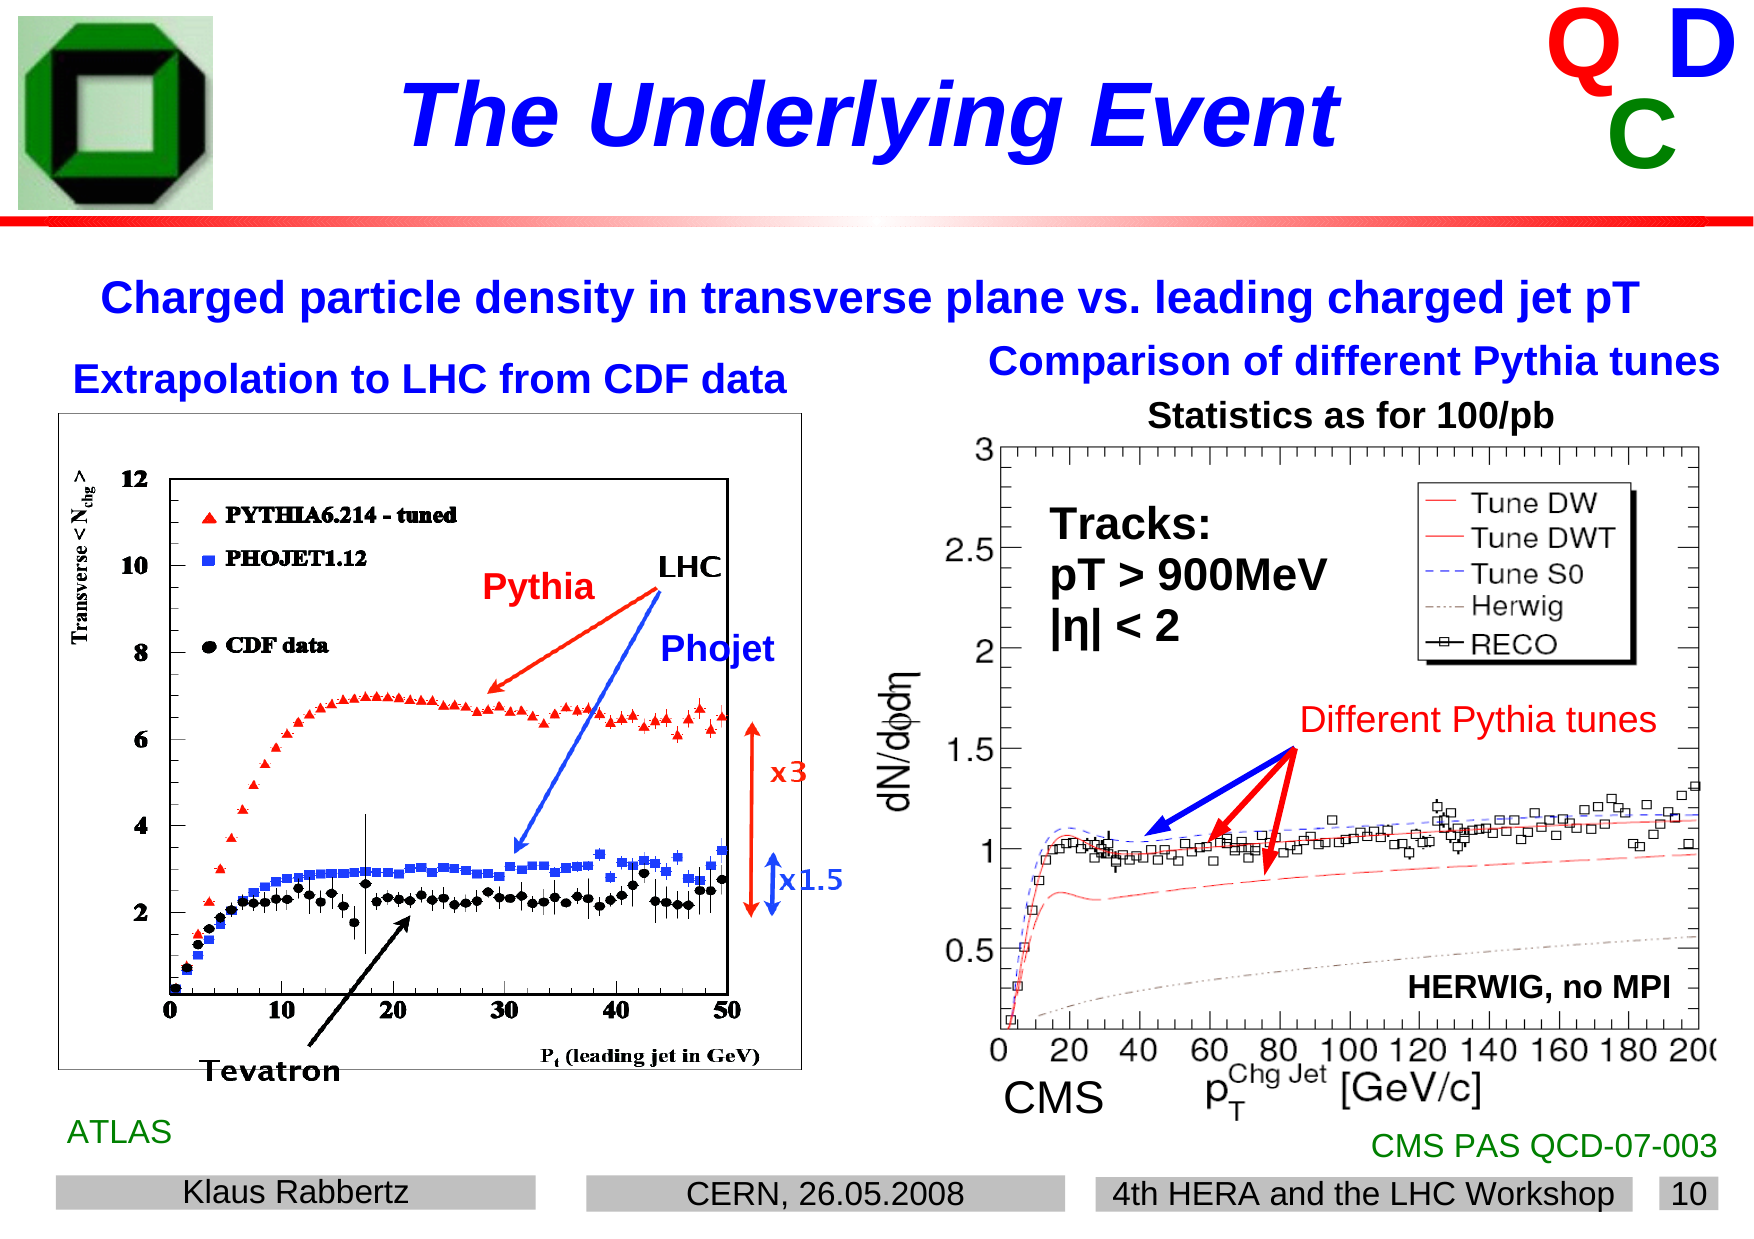

# The Underlying Event
Charged particle density in transverse plane vs. leading charged jet pT
Comparison of different Pythia tunes
Extrapolation to LHC from CDF data
Statistics as for 100/pb
Tracks:
pT > 900MeV
|η| < 2
Pythia
Phojet
Different Pythia tunes
HERWIG, no MPI
CMS
ATLAS
CMS PAS QCD-07-003